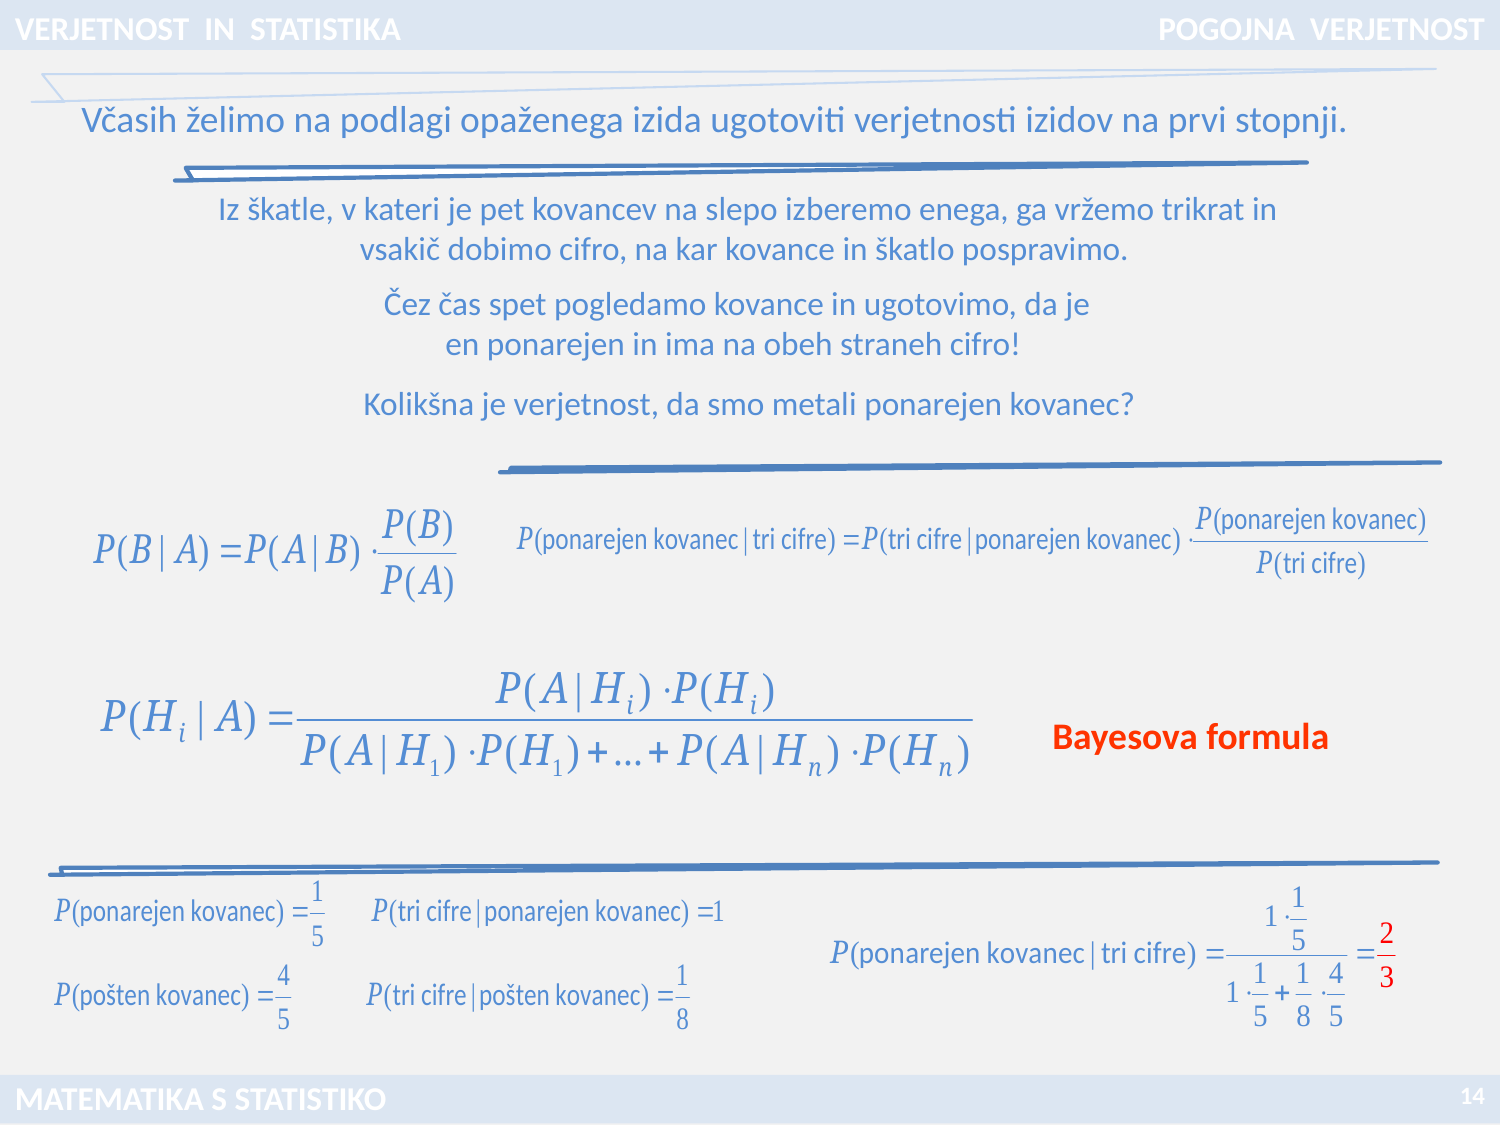

VERJETNOST IN STATISTIKA
POGOJNA VERJETNOST
Včasih želimo na podlagi opaženega izida ugotoviti verjetnosti izidov na prvi stopnji.
Iz škatle, v kateri je pet kovancev na slepo izberemo enega, ga vržemo trikrat in vsakič dobimo cifro, na kar kovance in škatlo pospravimo.
Čez čas spet pogledamo kovance in ugotovimo, da je en ponarejen in ima na obeh straneh cifro!
Kolikšna je verjetnost, da smo metali ponarejen kovanec?
Bayesova formula
MATEMATIKA S STATISTIKO